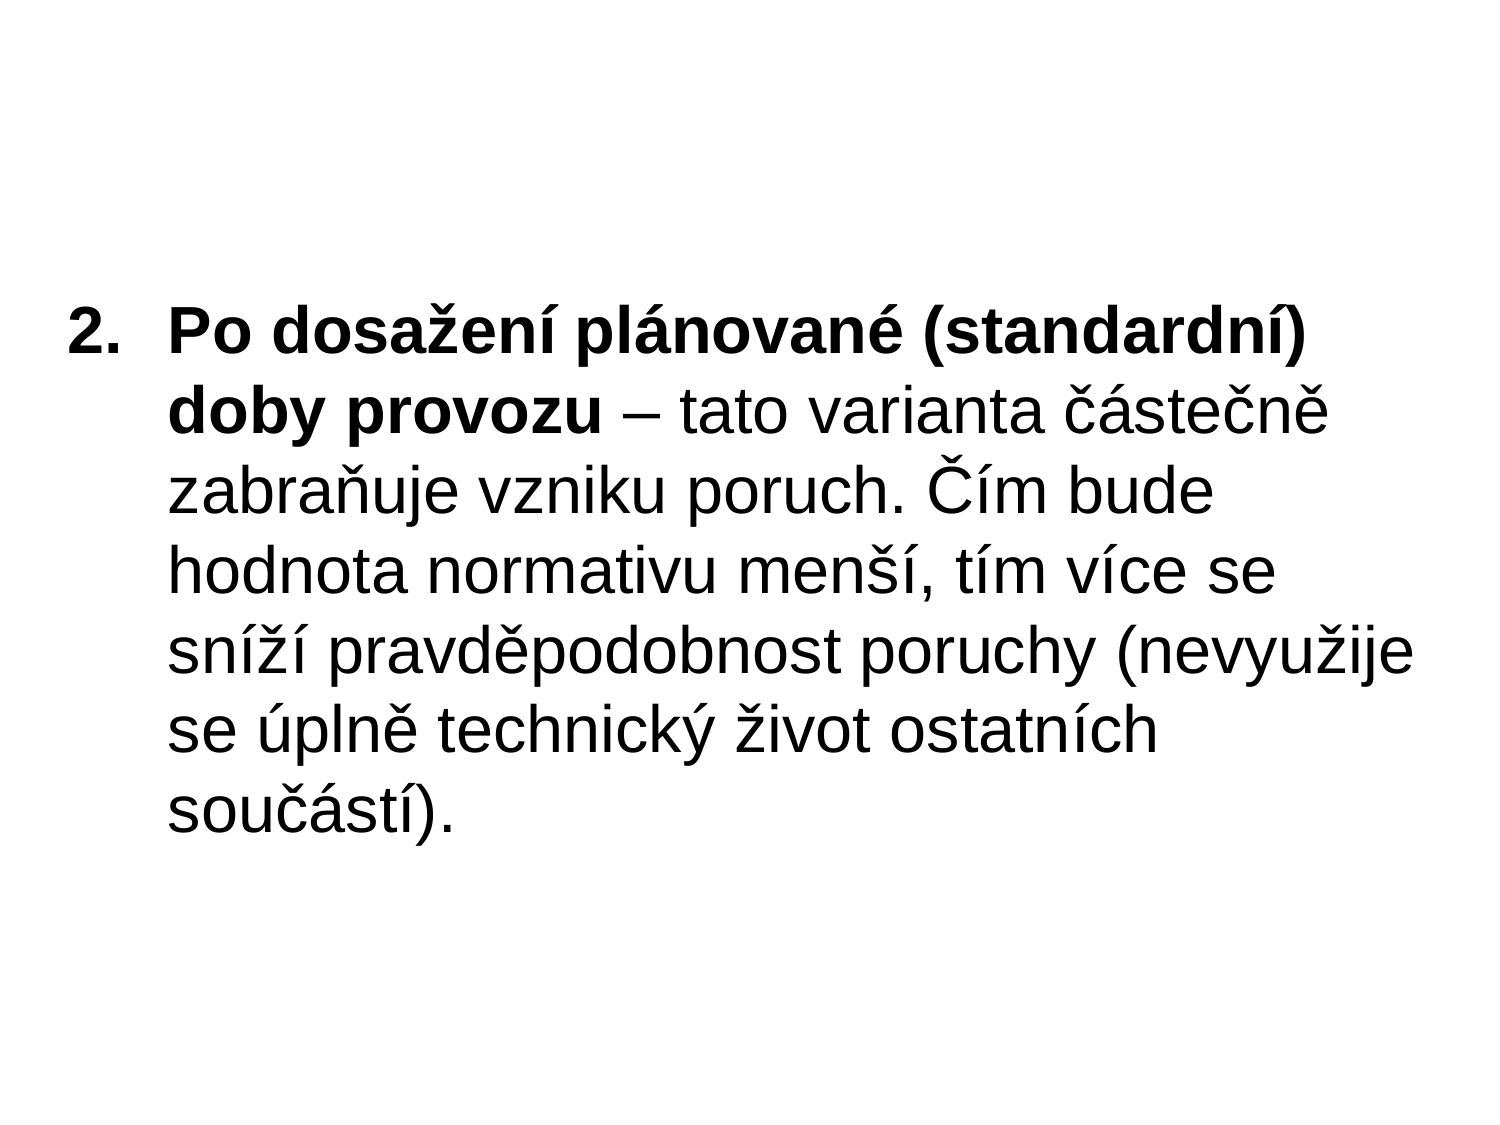

Po dosažení plánované (standardní) doby provozu – tato varianta částečně zabraňuje vzniku poruch. Čím bude hodnota normativu menší, tím více se sníží pravděpodobnost poruchy (nevyužije se úplně technický život ostatních součástí).